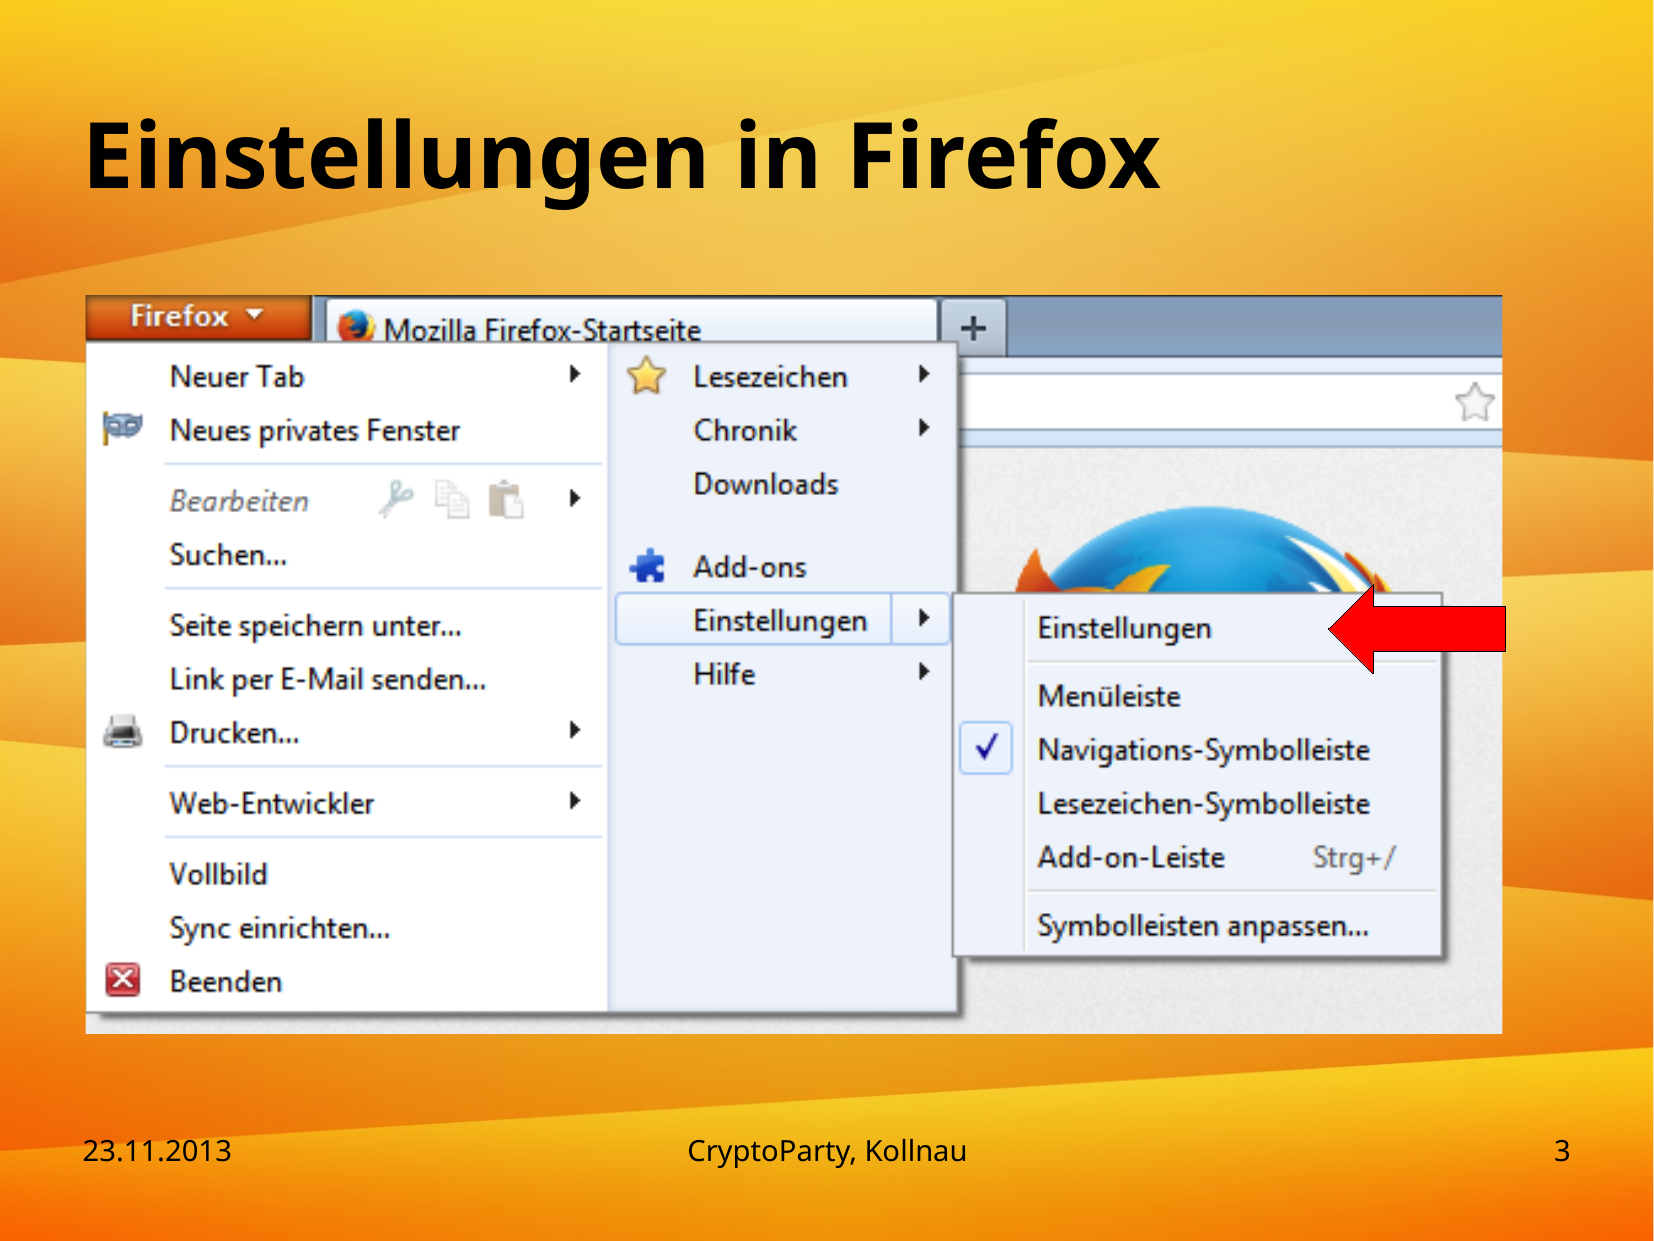

# Einstellungen in Firefox
23.11.2013
CryptoParty, Kollnau
3